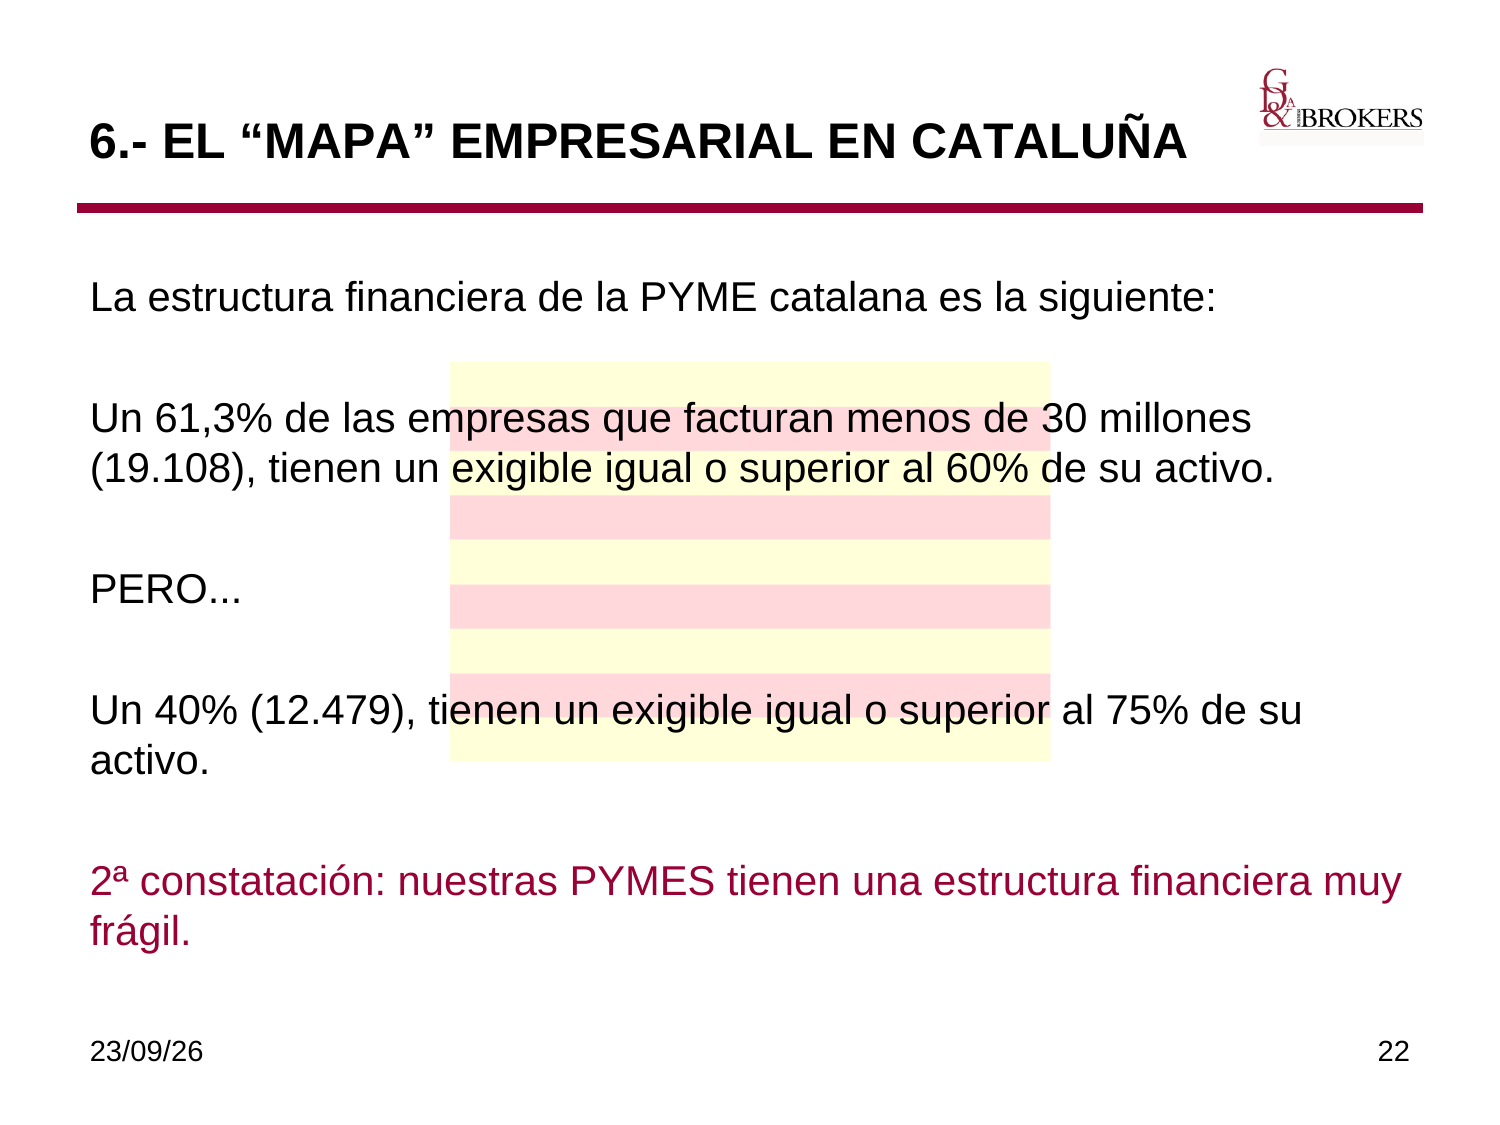

# 6.- EL “MAPA” EMPRESARIAL EN CATALUÑA
La estructura financiera de la PYME catalana es la siguiente:
Un 61,3% de las empresas que facturan menos de 30 millones (19.108), tienen un exigible igual o superior al 60% de su activo.
PERO...
Un 40% (12.479), tienen un exigible igual o superior al 75% de su activo.
2ª constatación: nuestras PYMES tienen una estructura financiera muy frágil.
22